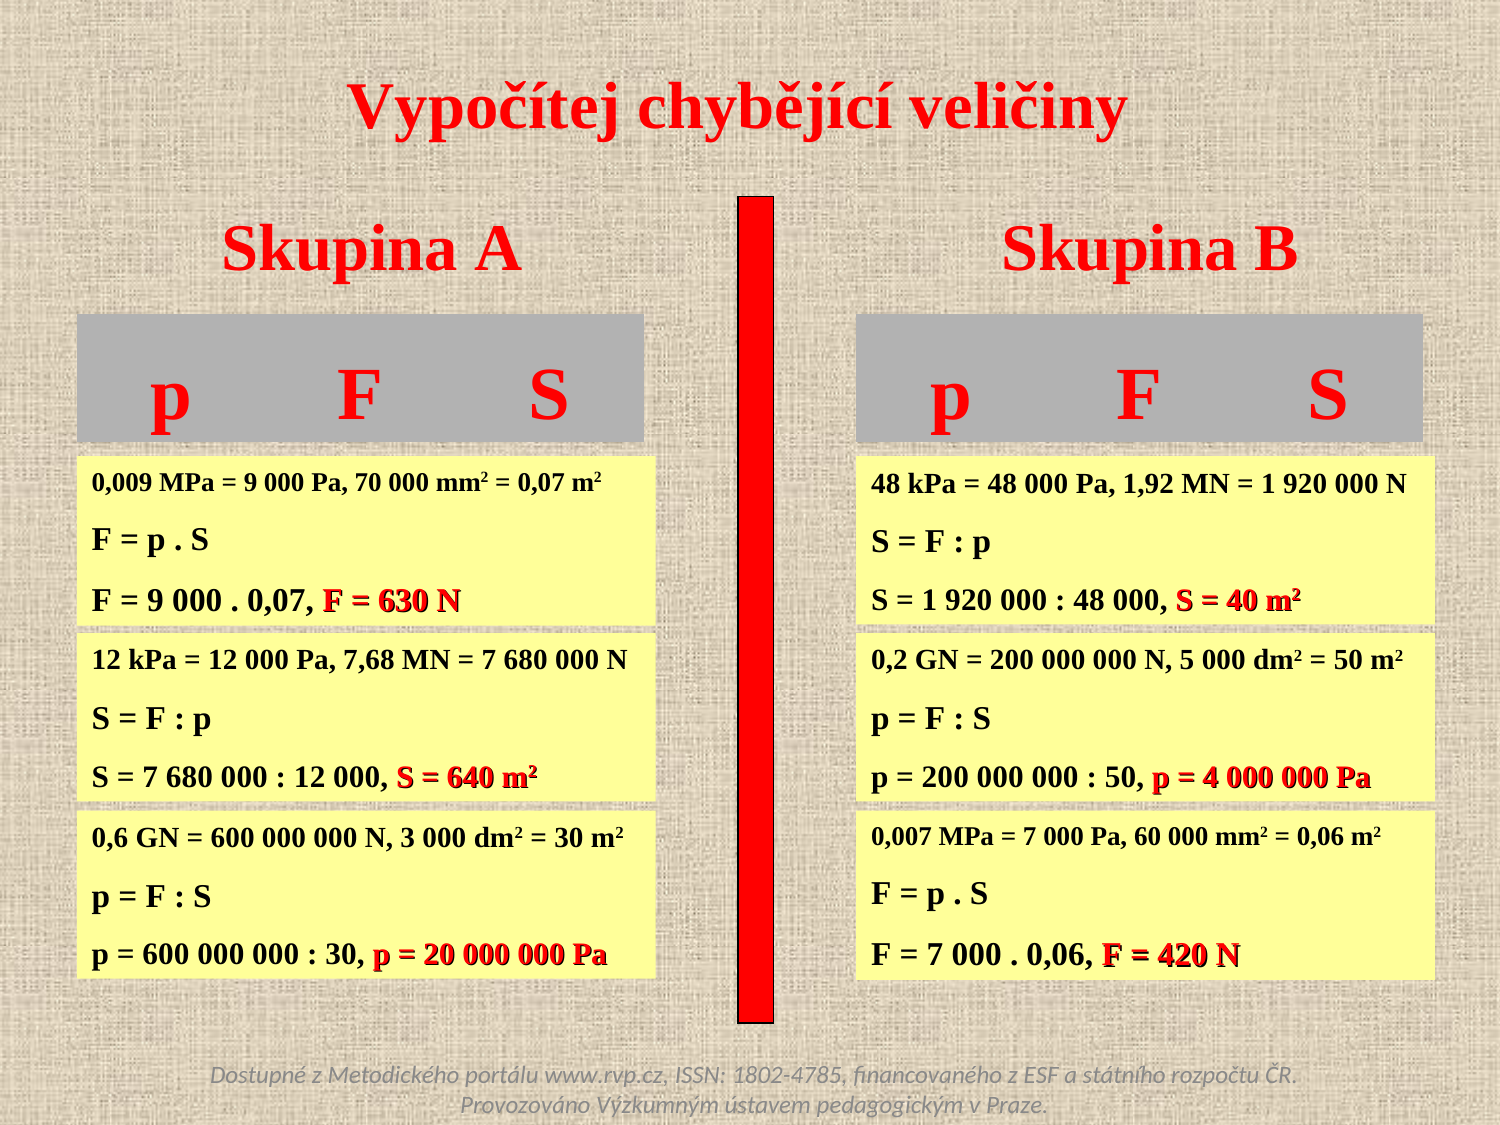

Vypočítej chybějící veličiny
Skupina A
Skupina B
| p | F | S |
| --- | --- | --- |
| 0,009 MPa | ? | 70 000 mm2 |
| 12 kPa | 7,68 MN | ? |
| ? | 0,6 GN | 3 000 dm2 |
| p | F | S |
| --- | --- | --- |
| 48 kPa | 1,92 MN | ? |
| ? | 0,2 GN | 5 000 dm2 |
| 0,007 MPa | ? | 60 000 mm2 |
0,009 MPa = 9 000 Pa, 70 000 mm2 = 0,07 m2
F = p . S
F = 9 000 . 0,07, F = 630 N
48 kPa = 48 000 Pa, 1,92 MN = 1 920 000 N
S = F : p
S = 1 920 000 : 48 000, S = 40 m2
12 kPa = 12 000 Pa, 7,68 MN = 7 680 000 N
S = F : p
S = 7 680 000 : 12 000, S = 640 m2
0,2 GN = 200 000 000 N, 5 000 dm2 = 50 m2
p = F : S
p = 200 000 000 : 50, p = 4 000 000 Pa
0,6 GN = 600 000 000 N, 3 000 dm2 = 30 m2
p = F : S
p = 600 000 000 : 30, p = 20 000 000 Pa
0,007 MPa = 7 000 Pa, 60 000 mm2 = 0,06 m2
F = p . S
F = 7 000 . 0,06, F = 420 N